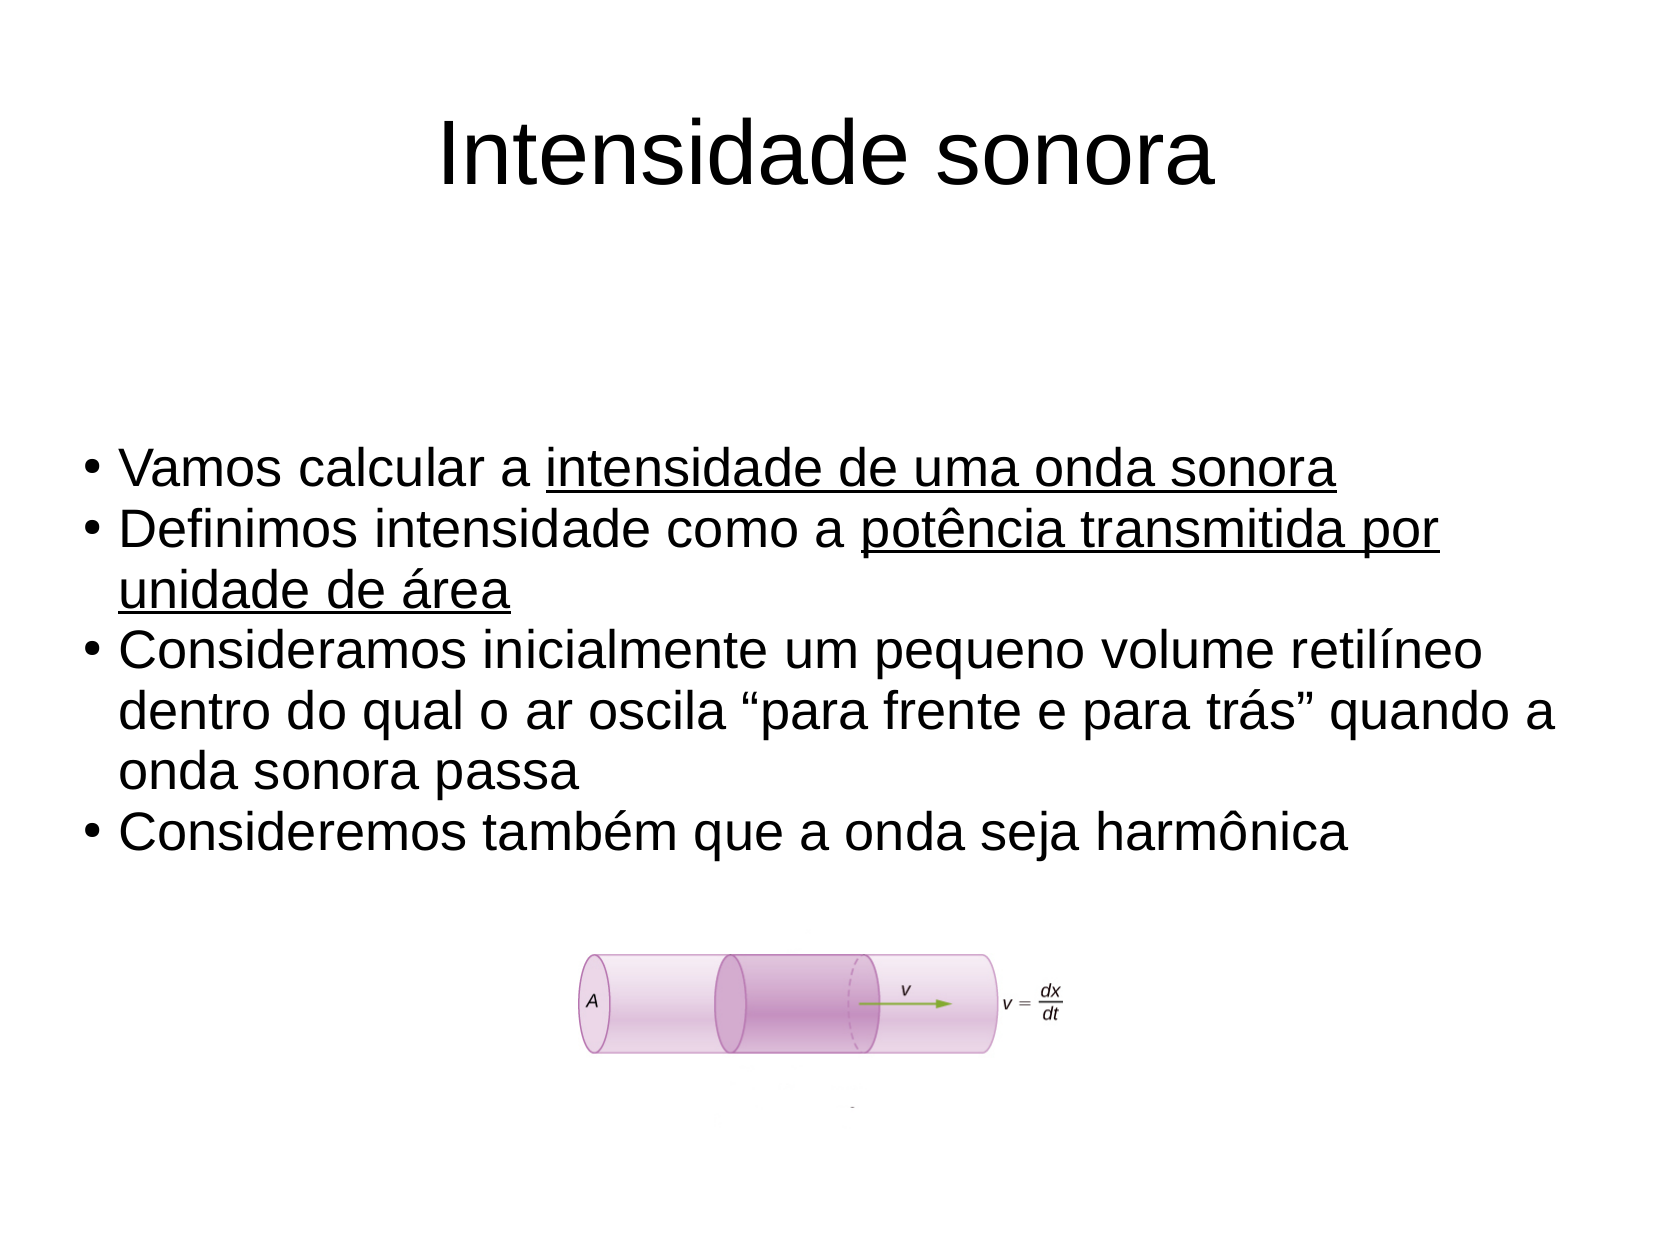

# Intensidade sonora
Vamos calcular a intensidade de uma onda sonora
Definimos intensidade como a potência transmitida por unidade de área
Consideramos inicialmente um pequeno volume retilíneo dentro do qual o ar oscila “para frente e para trás” quando a onda sonora passa
Consideremos também que a onda seja harmônica